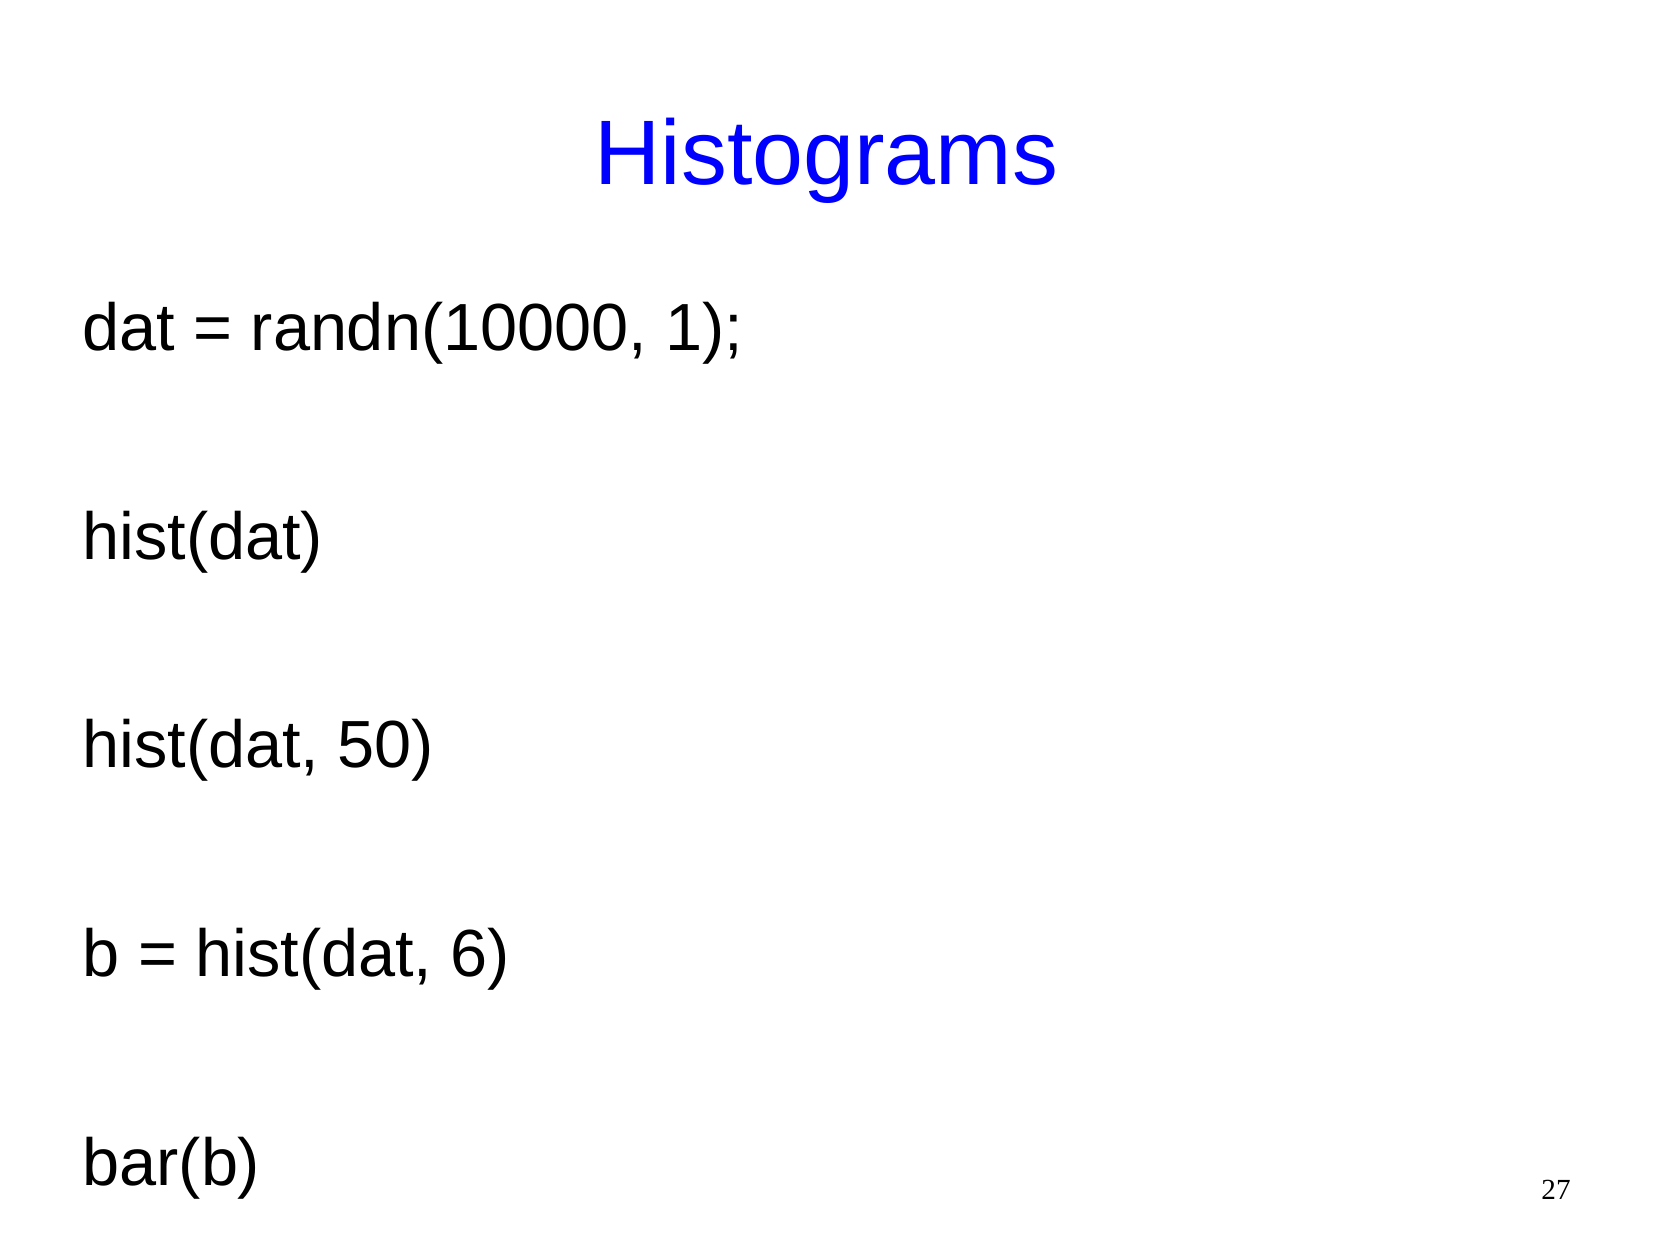

# Histograms
dat = randn(10000, 1);
hist(dat)
hist(dat, 50)
b = hist(dat, 6)
bar(b)
27